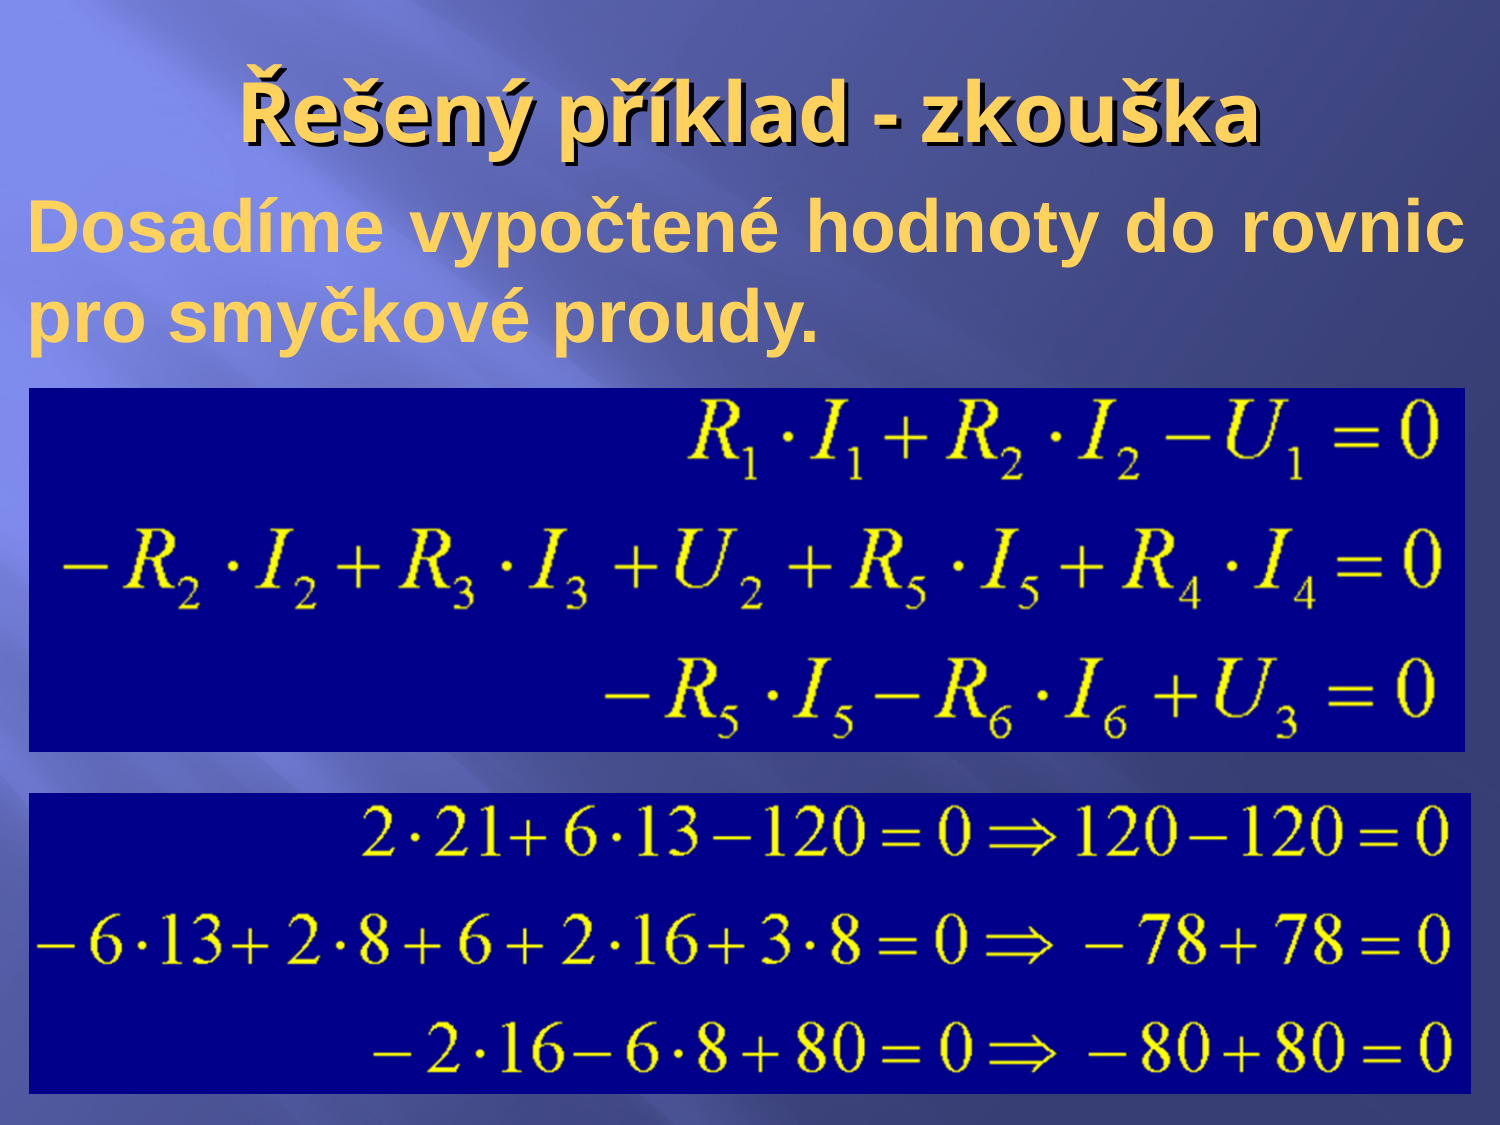

# Řešený příklad - zkouška
Dosadíme vypočtené hodnoty do rovnic pro smyčkové proudy.